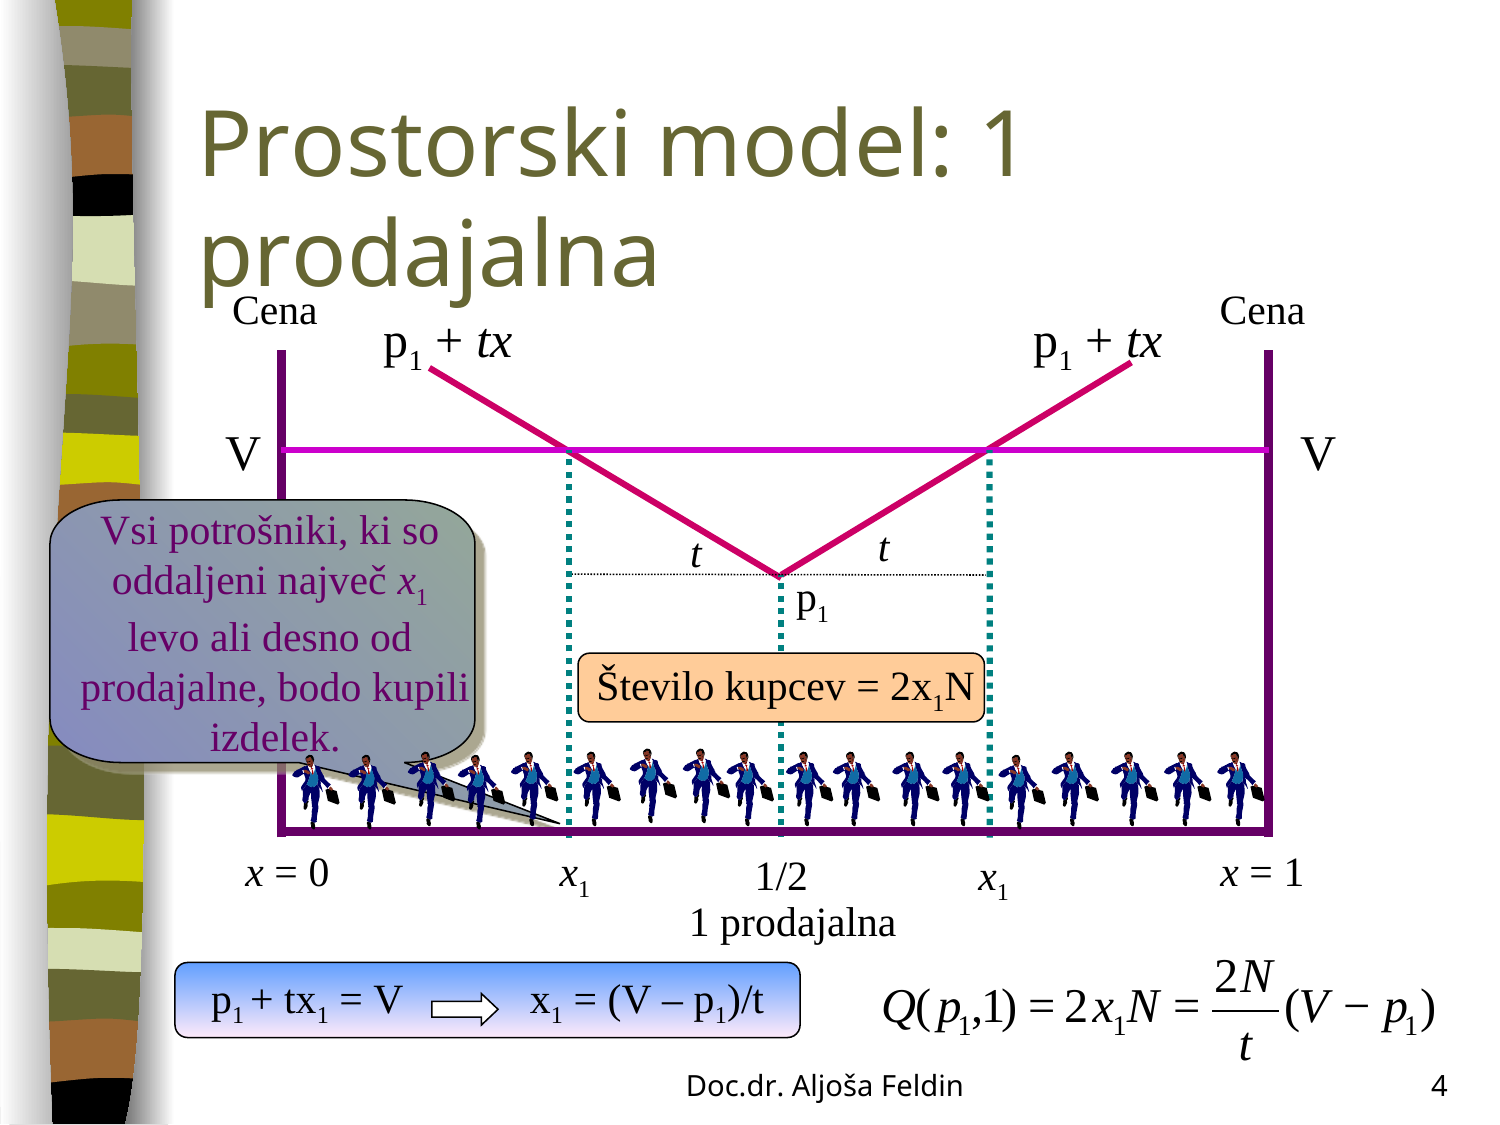

# Prostorski model: 1 prodajalna
Cena
Cena
p1 + tx
p1 + tx
V
V
Vsi potrošniki, ki so
oddaljeni največ x1
levo ali desno od
prodajalne, bodo kupili
izdelek.
t
t
p1
Število kupcev = 2x1N
x = 0
x1
x = 1
x1
1/2
 1 prodajalna
p1 + tx1 = V x1 = (V – p1)/t
Doc.dr. Aljoša Feldin